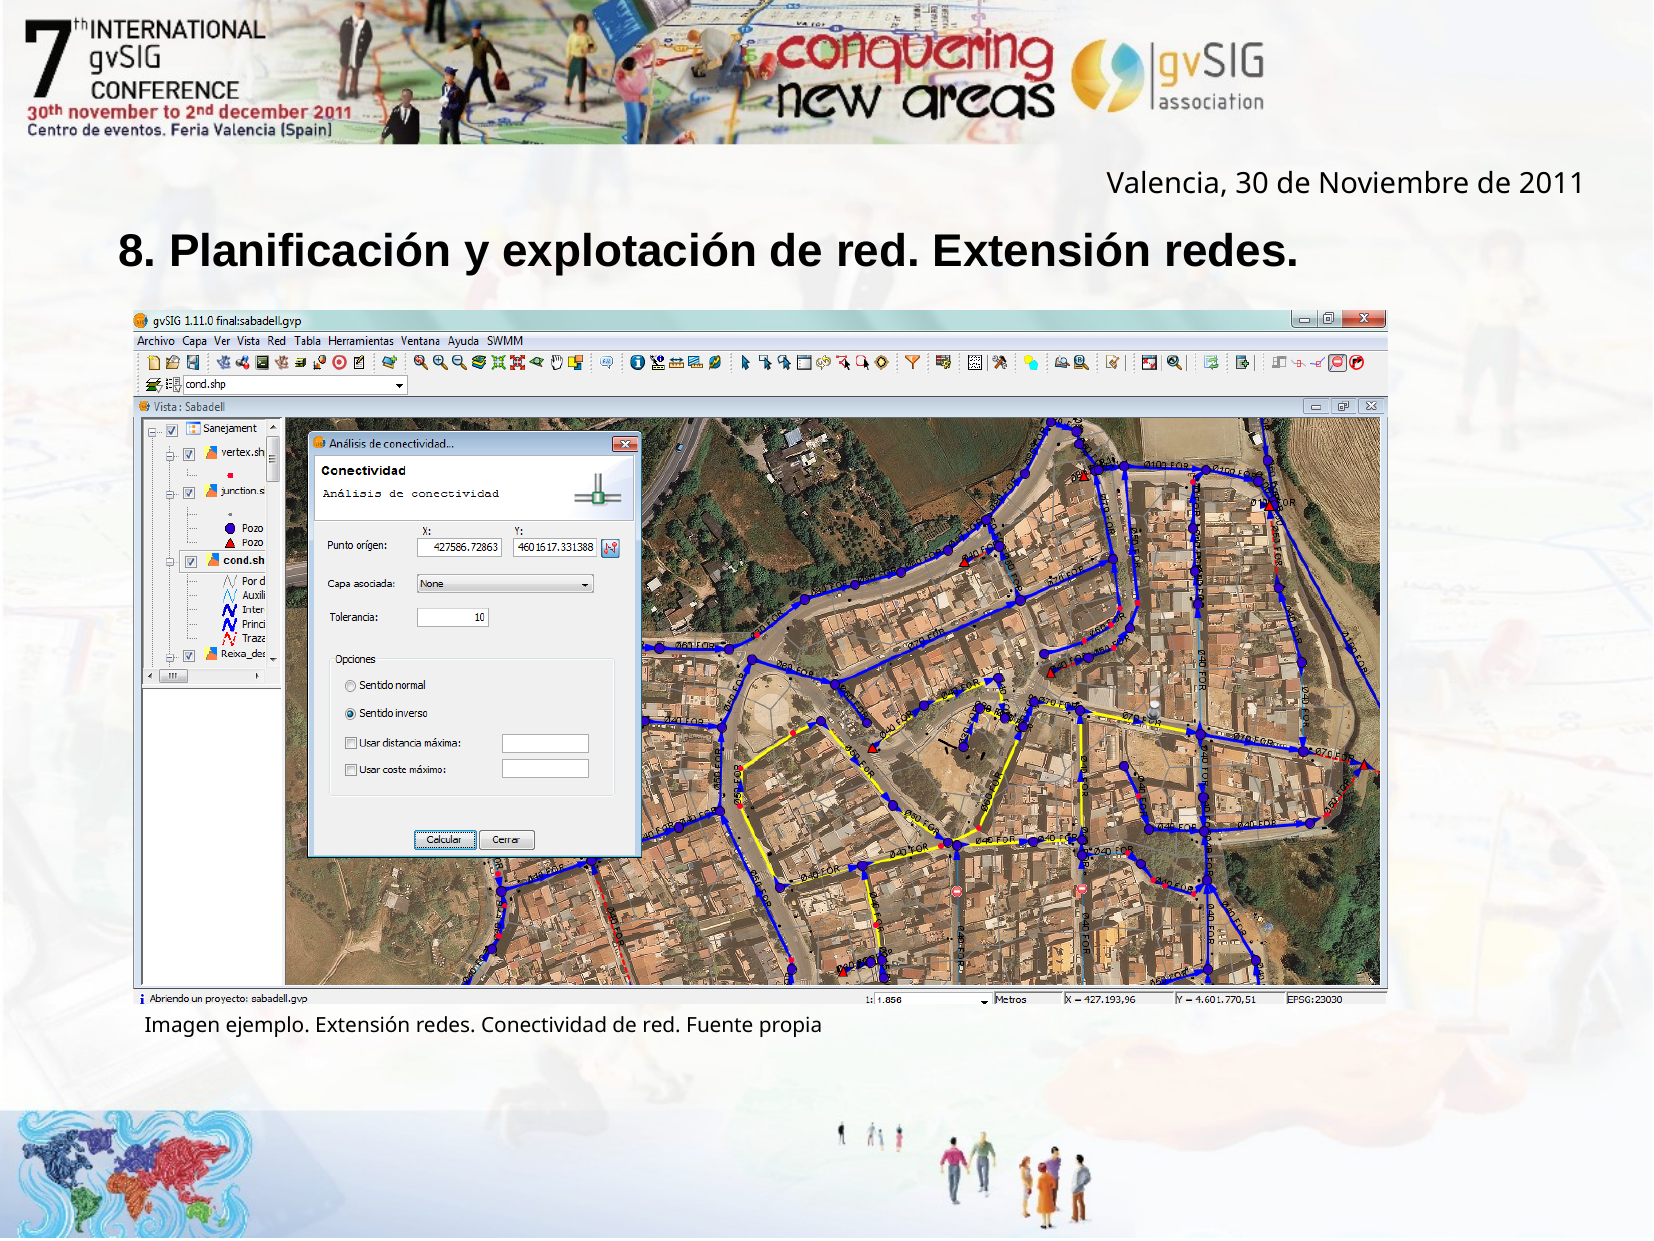

Valencia, 30 de Noviembre de 2011
8. Planificación y explotación de red. Extensión redes.
# Imagen ejemplo. Extensión redes. Conectividad de red. Fuente propia